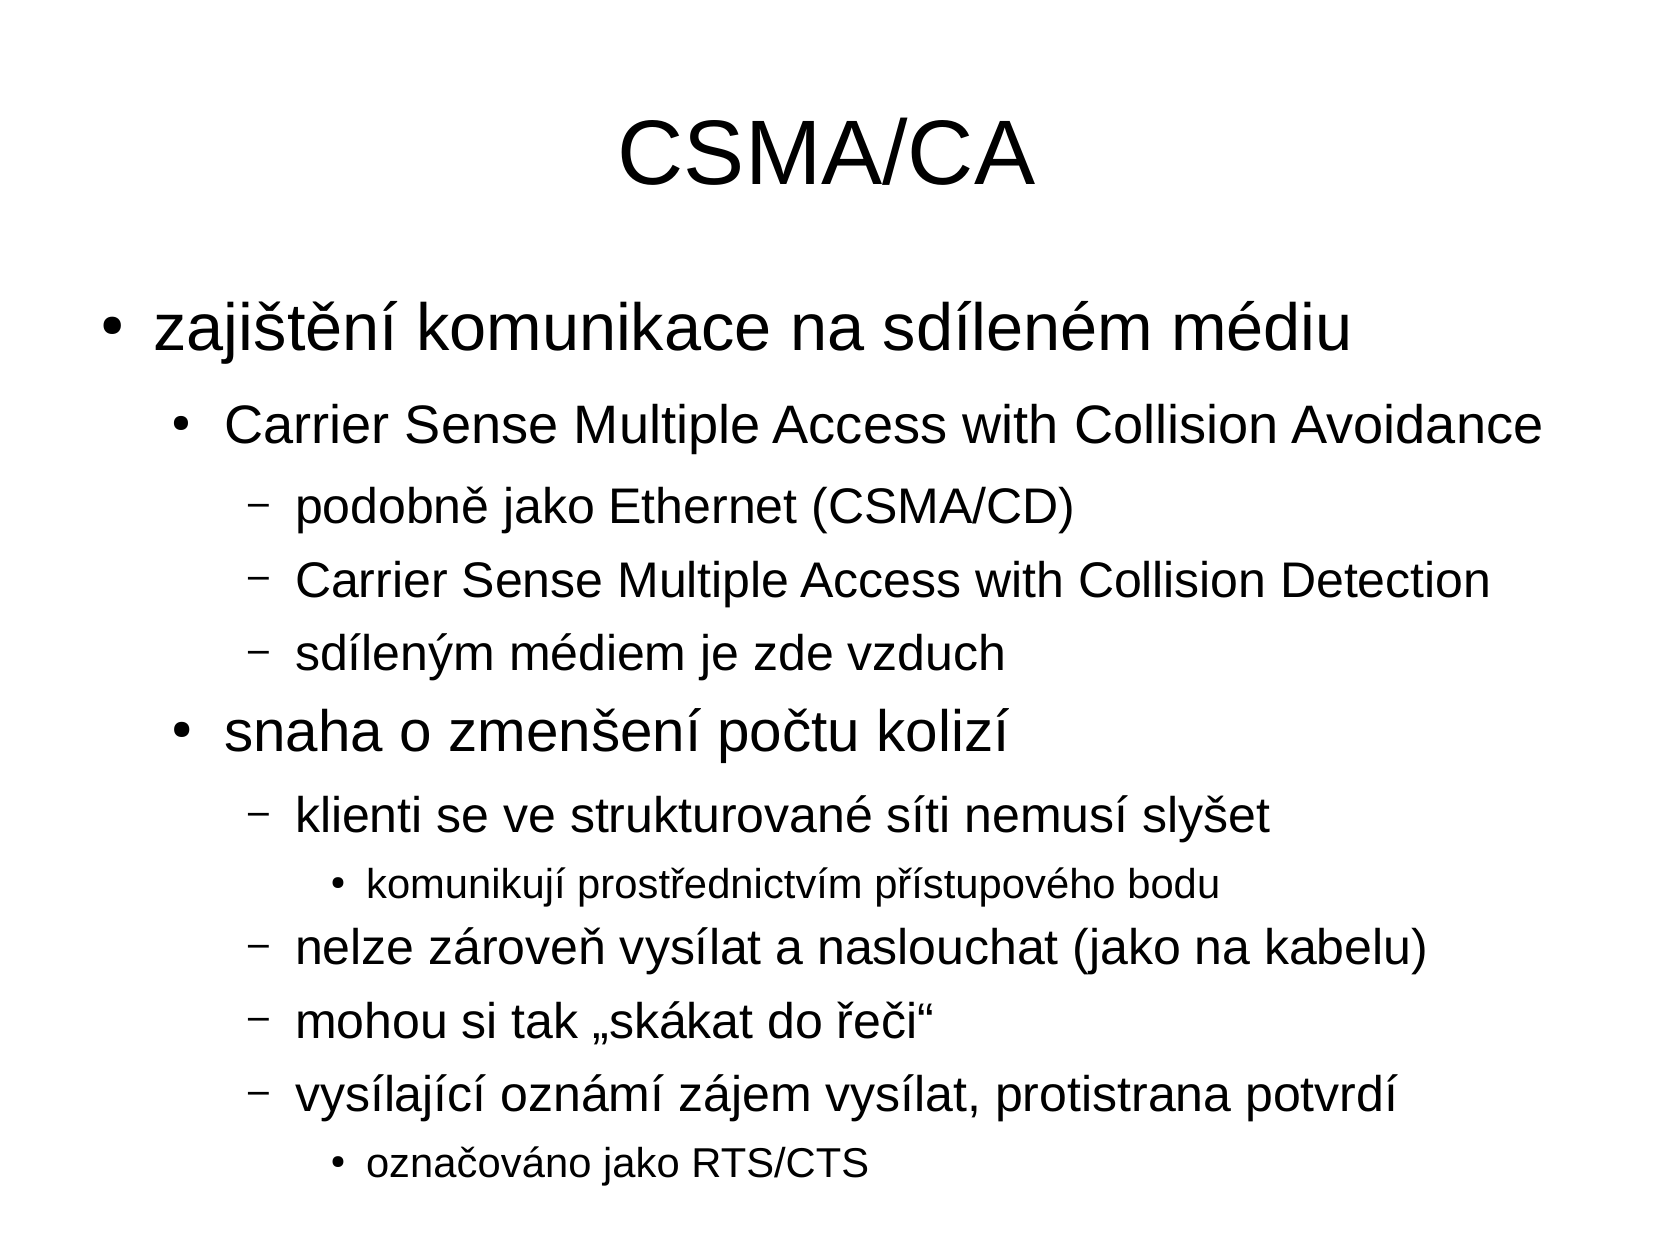

# CSMA/CA
zajištění komunikace na sdíleném médiu
Carrier Sense Multiple Access with Collision Avoidance
podobně jako Ethernet (CSMA/CD)
Carrier Sense Multiple Access with Collision Detection
sdíleným médiem je zde vzduch
snaha o zmenšení počtu kolizí
klienti se ve strukturované síti nemusí slyšet
komunikují prostřednictvím přístupového bodu
nelze zároveň vysílat a naslouchat (jako na kabelu)
mohou si tak „skákat do řeči“
vysílající oznámí zájem vysílat, protistrana potvrdí
označováno jako RTS/CTS